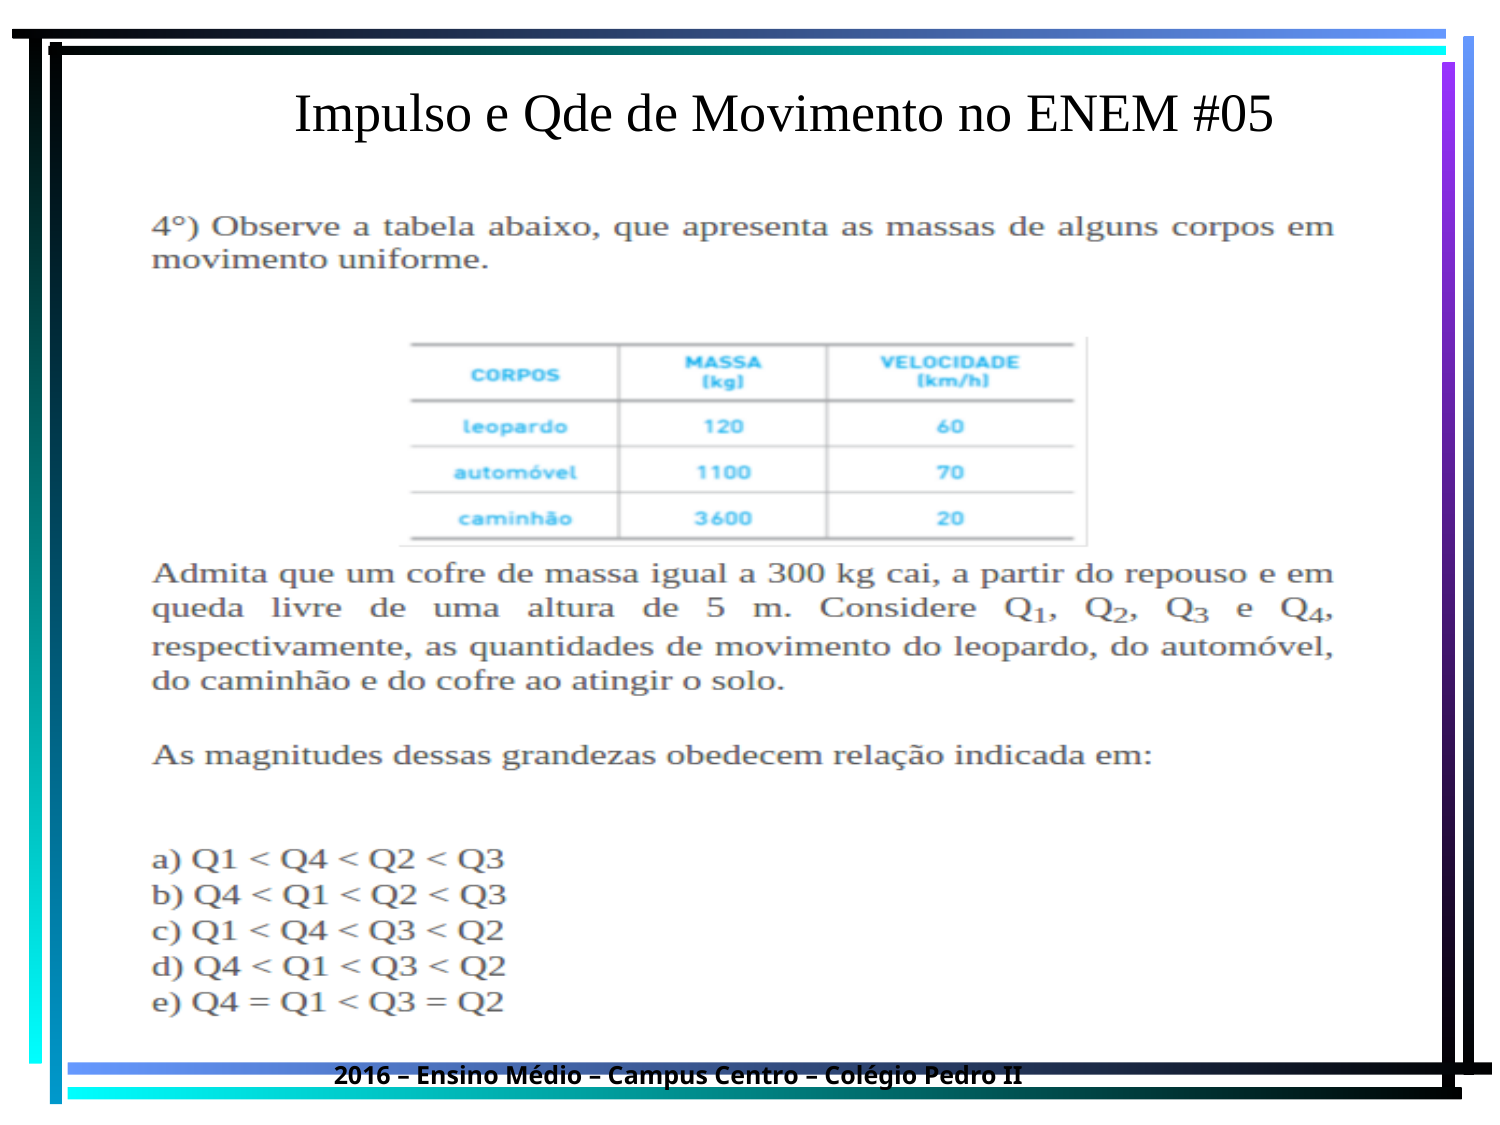

# Impulso e Qde de Movimento no ENEM #05
2016 – Ensino Médio – Campus Centro – Colégio Pedro II